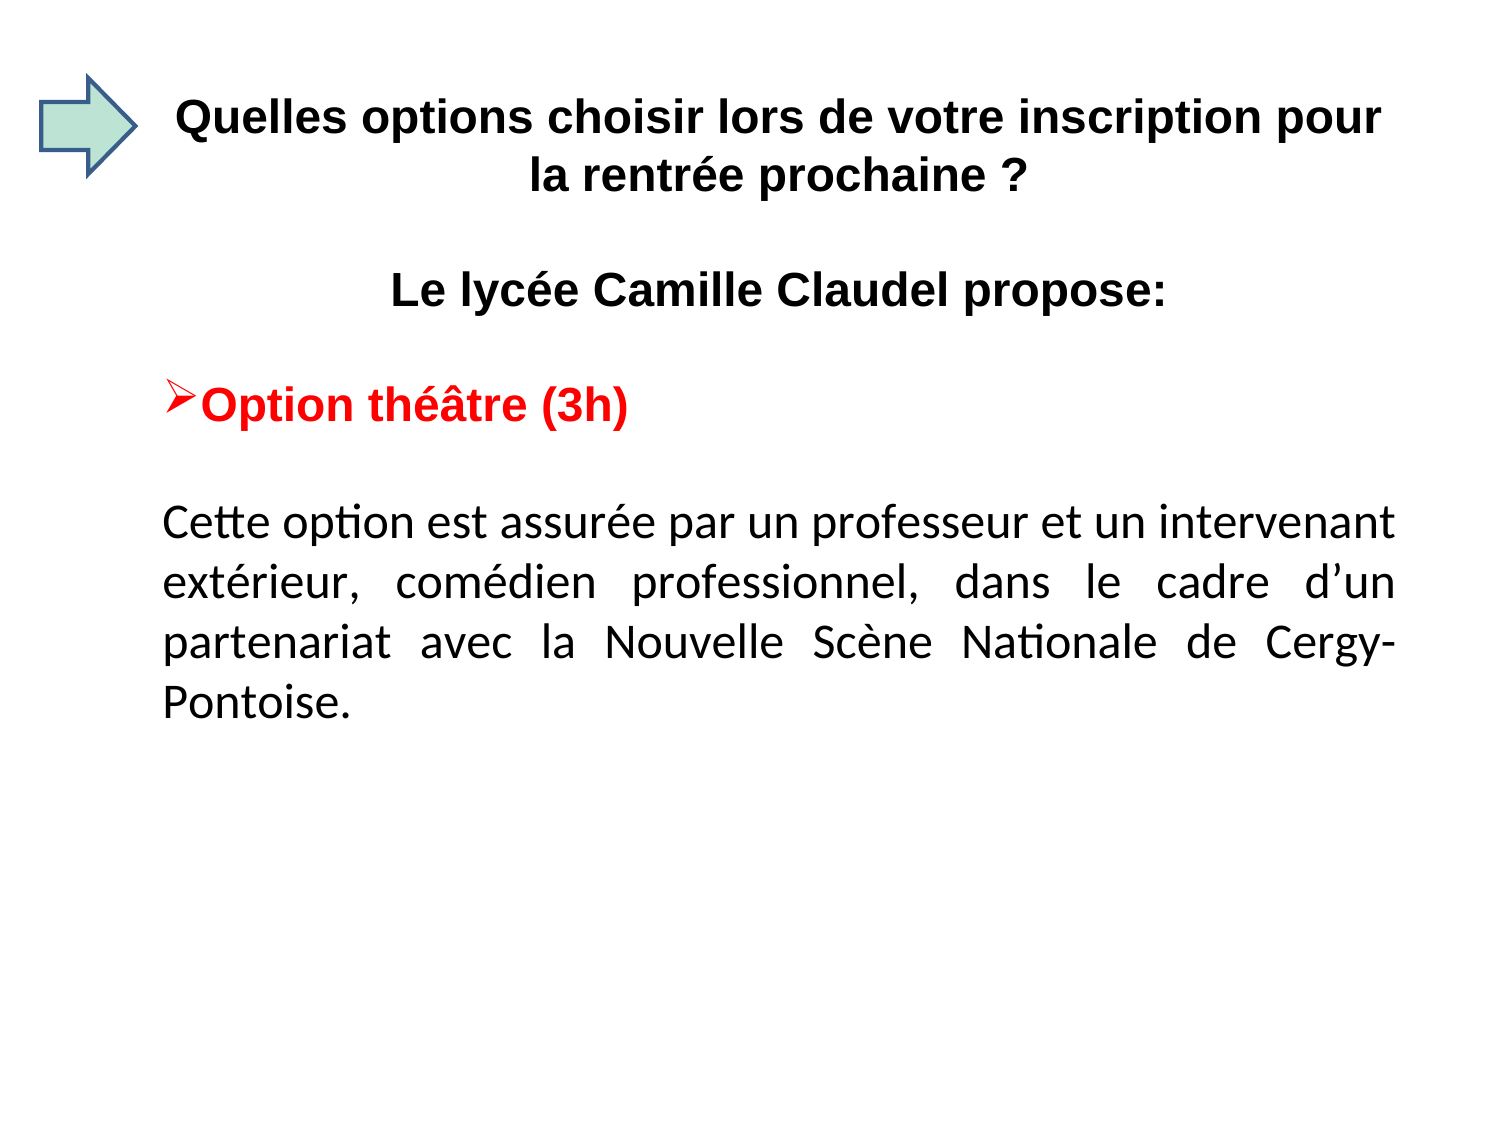

Quelles options choisir lors de votre inscription pour la rentrée prochaine ?
Le lycée Camille Claudel propose:
Option théâtre (3h)
Cette option est assurée par un professeur et un intervenant extérieur, comédien professionnel, dans le cadre d’un partenariat avec la Nouvelle Scène Nationale de Cergy-Pontoise.